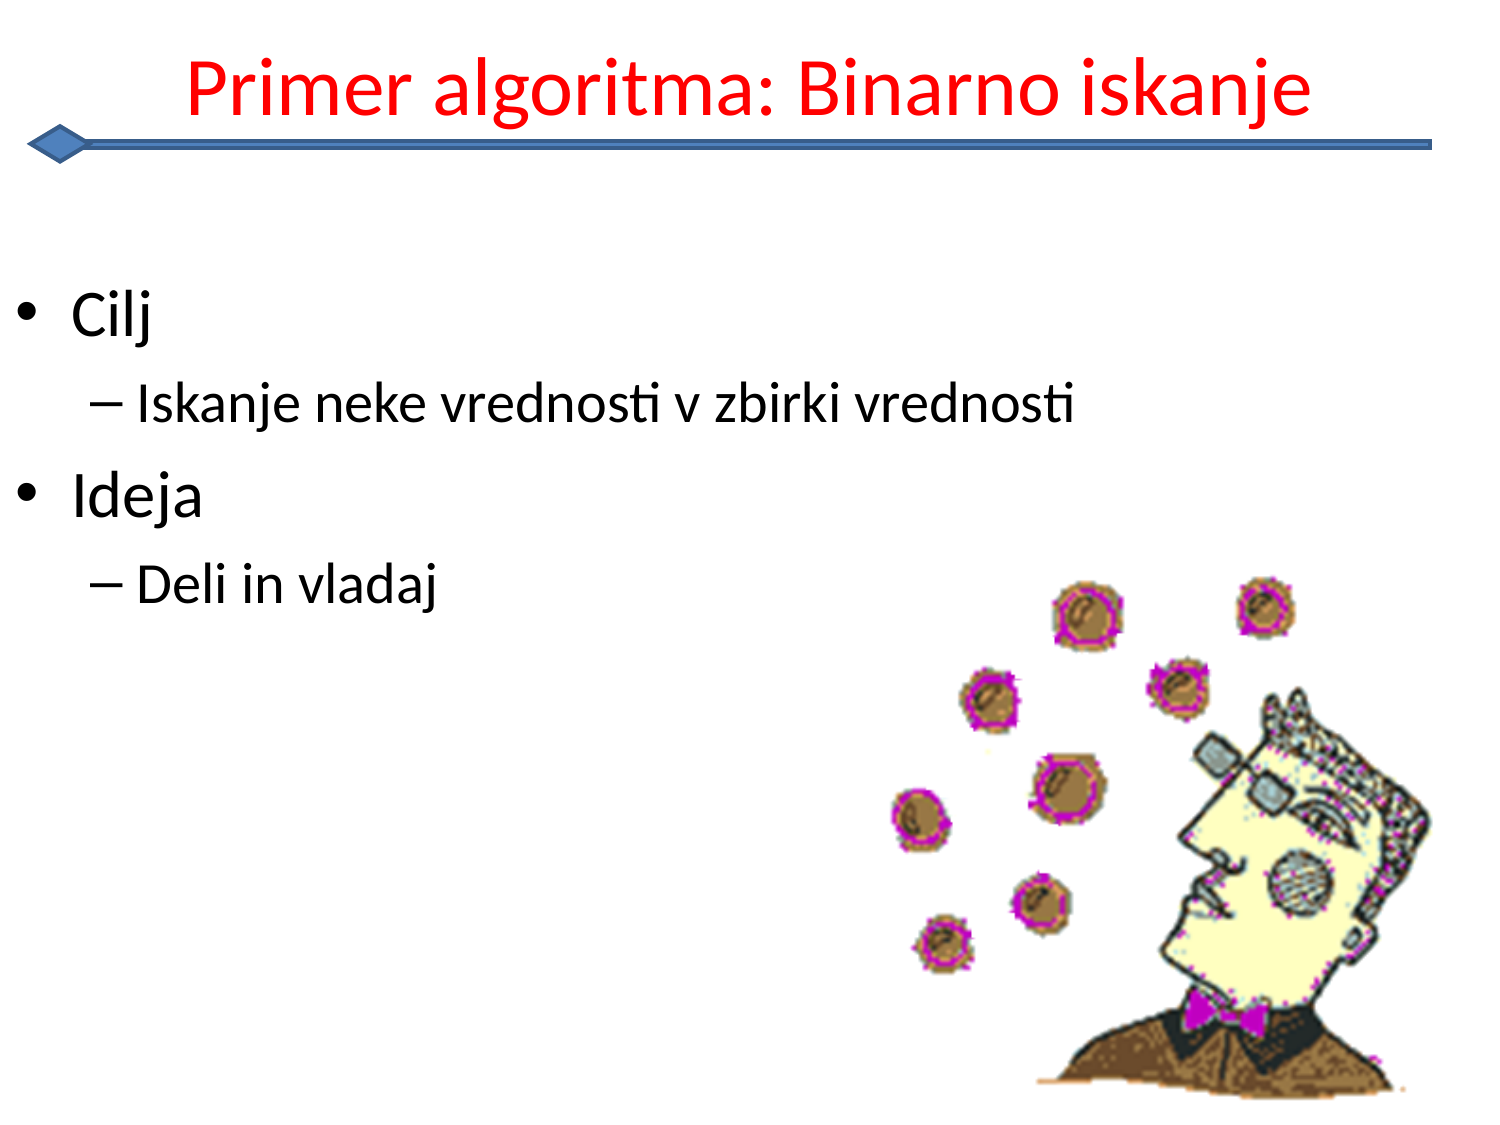

# Primer algoritma: Binarno iskanje
Cilj
Iskanje neke vrednosti v zbirki vrednosti
Ideja
Deli in vladaj